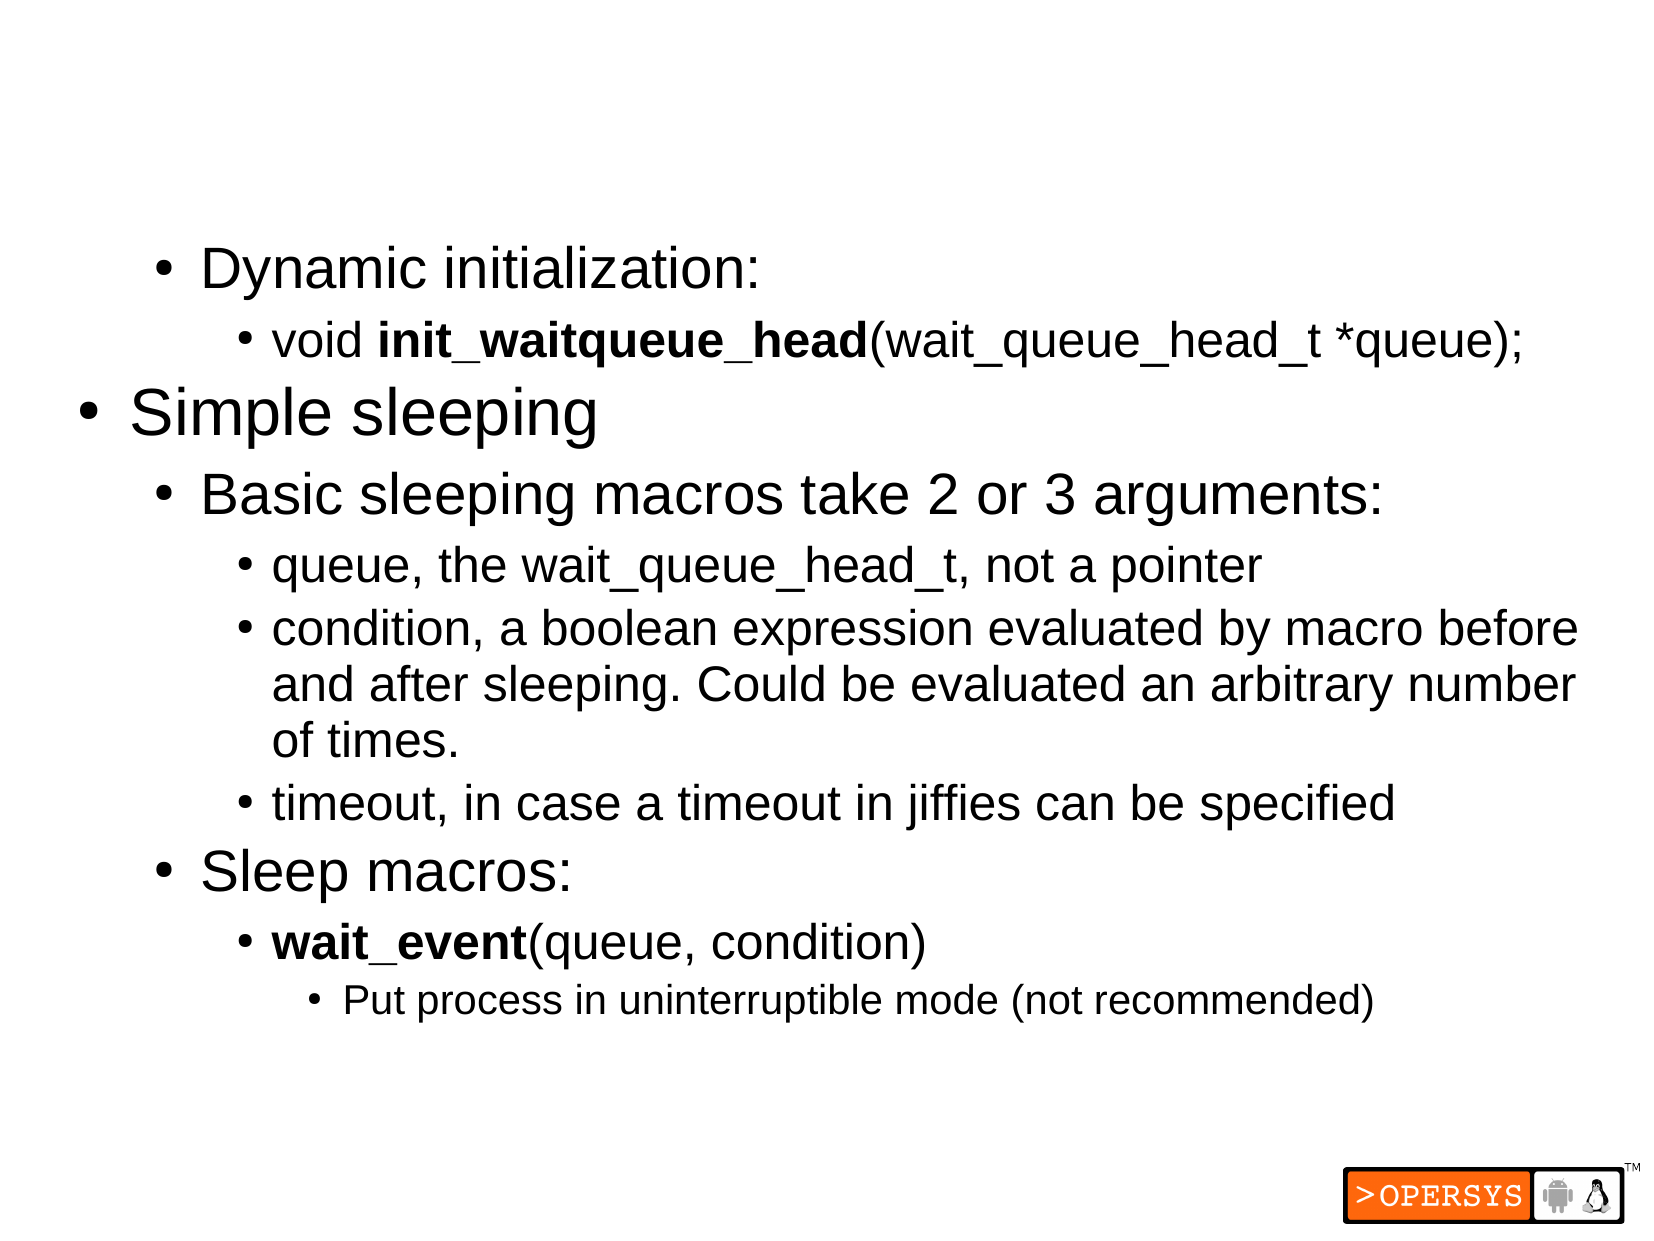

# Dynamic initialization:
void init_waitqueue_head(wait_queue_head_t *queue);
Simple sleeping
Basic sleeping macros take 2 or 3 arguments:
queue, the wait_queue_head_t, not a pointer
condition, a boolean expression evaluated by macro before and after sleeping. Could be evaluated an arbitrary number of times.
timeout, in case a timeout in jiffies can be specified
Sleep macros:
wait_event(queue, condition)
Put process in uninterruptible mode (not recommended)